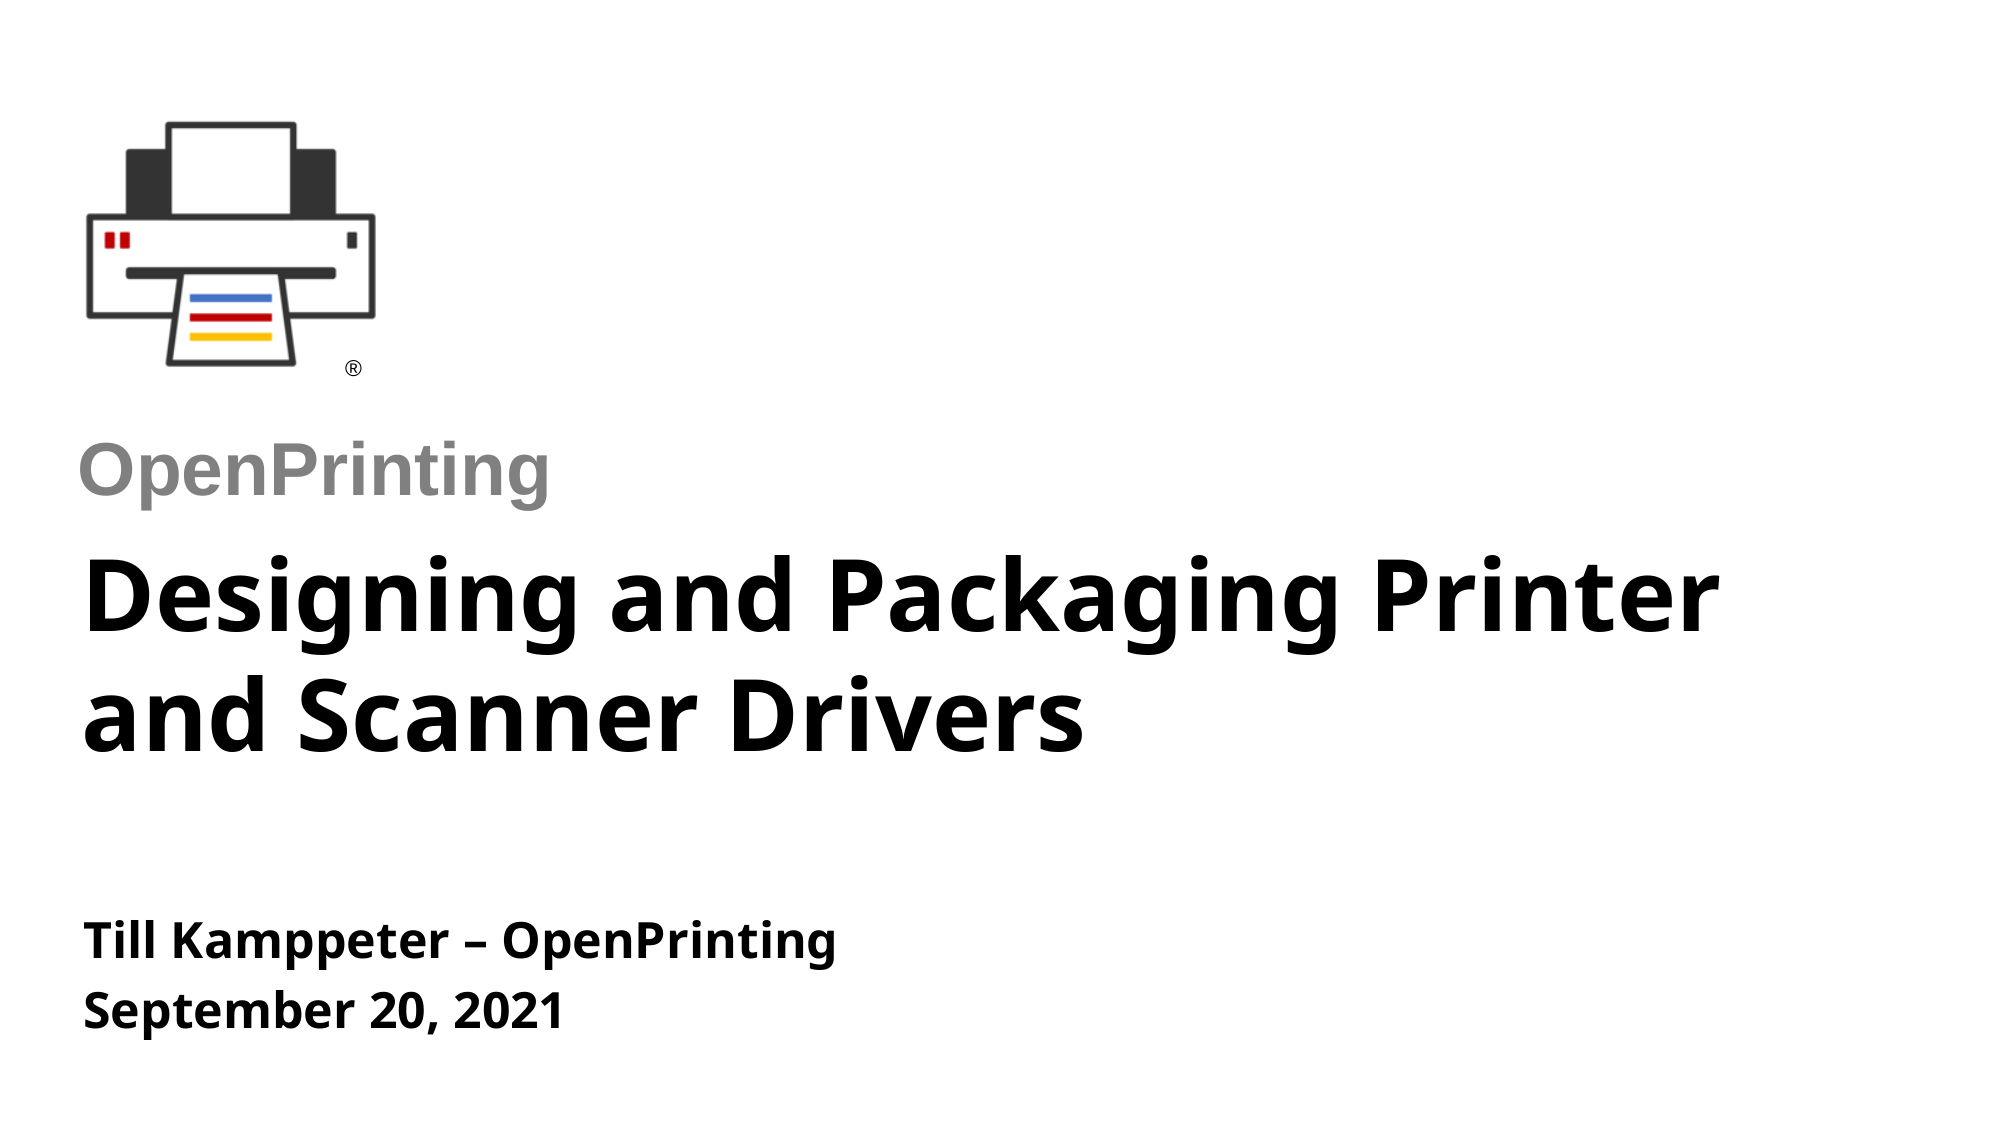

# Designing and Packaging Printer and Scanner Drivers
Till Kamppeter – OpenPrinting
September 20, 2021